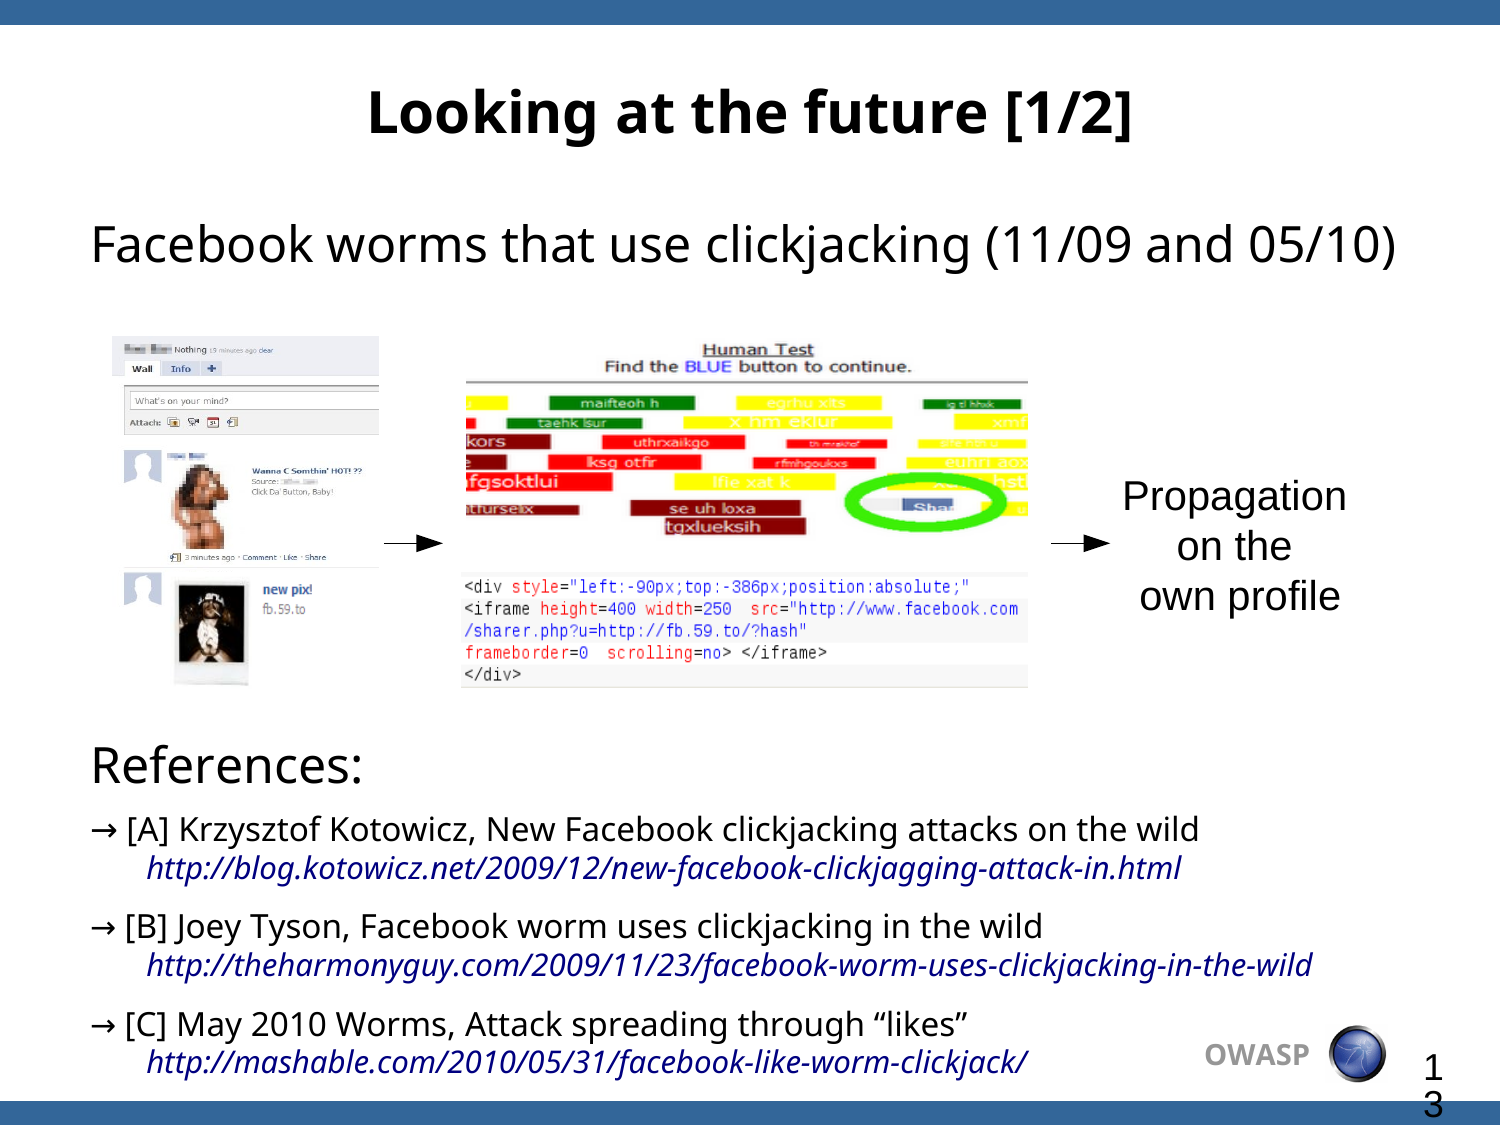

# Looking at the future [1/2]
Facebook worms that use clickjacking (11/09 and 05/10)
References:
→ [A] Krzysztof Kotowicz, New Facebook clickjacking attacks on the wildhttp://blog.kotowicz.net/2009/12/new-facebook-clickjagging-attack-in.html
→ [B] Joey Tyson, Facebook worm uses clickjacking in the wildhttp://theharmonyguy.com/2009/11/23/facebook-worm-uses-clickjacking-in-the-wild
→ [C] May 2010 Worms, Attack spreading through “likes”http://mashable.com/2010/05/31/facebook-like-worm-clickjack/
Propagation
on the
own profile
13